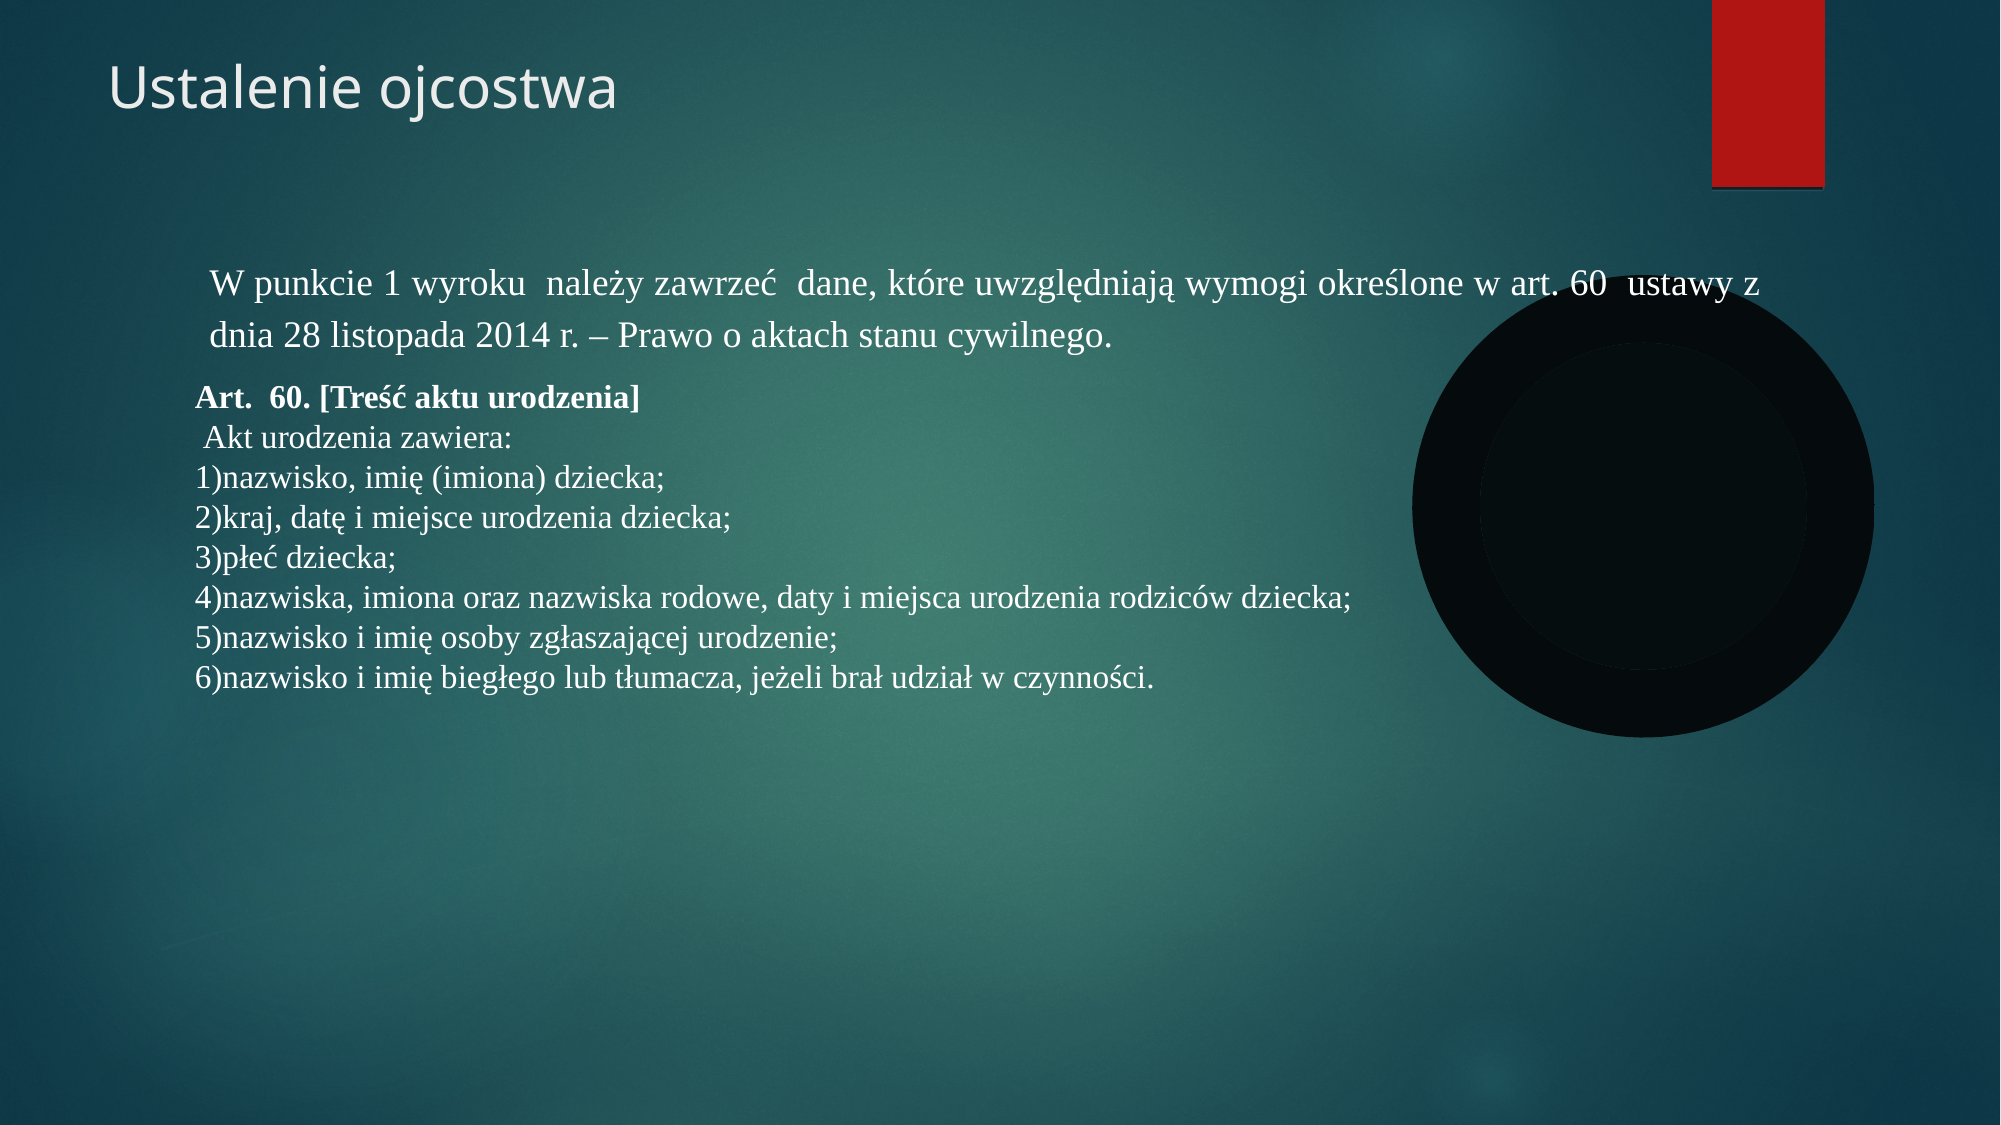

# Ustalenie ojcostwa
W punkcie 1 wyroku należy zawrzeć dane, które uwzględniają wymogi określone w art. 60 ustawy z dnia 28 listopada 2014 r. – Prawo o aktach stanu cywilnego.
Art.  60. [Treść aktu urodzenia]
 Akt urodzenia zawiera:
1)nazwisko, imię (imiona) dziecka;
2)kraj, datę i miejsce urodzenia dziecka;
3)płeć dziecka;
4)nazwiska, imiona oraz nazwiska rodowe, daty i miejsca urodzenia rodziców dziecka;
5)nazwisko i imię osoby zgłaszającej urodzenie;
6)nazwisko i imię biegłego lub tłumacza, jeżeli brał udział w czynności.